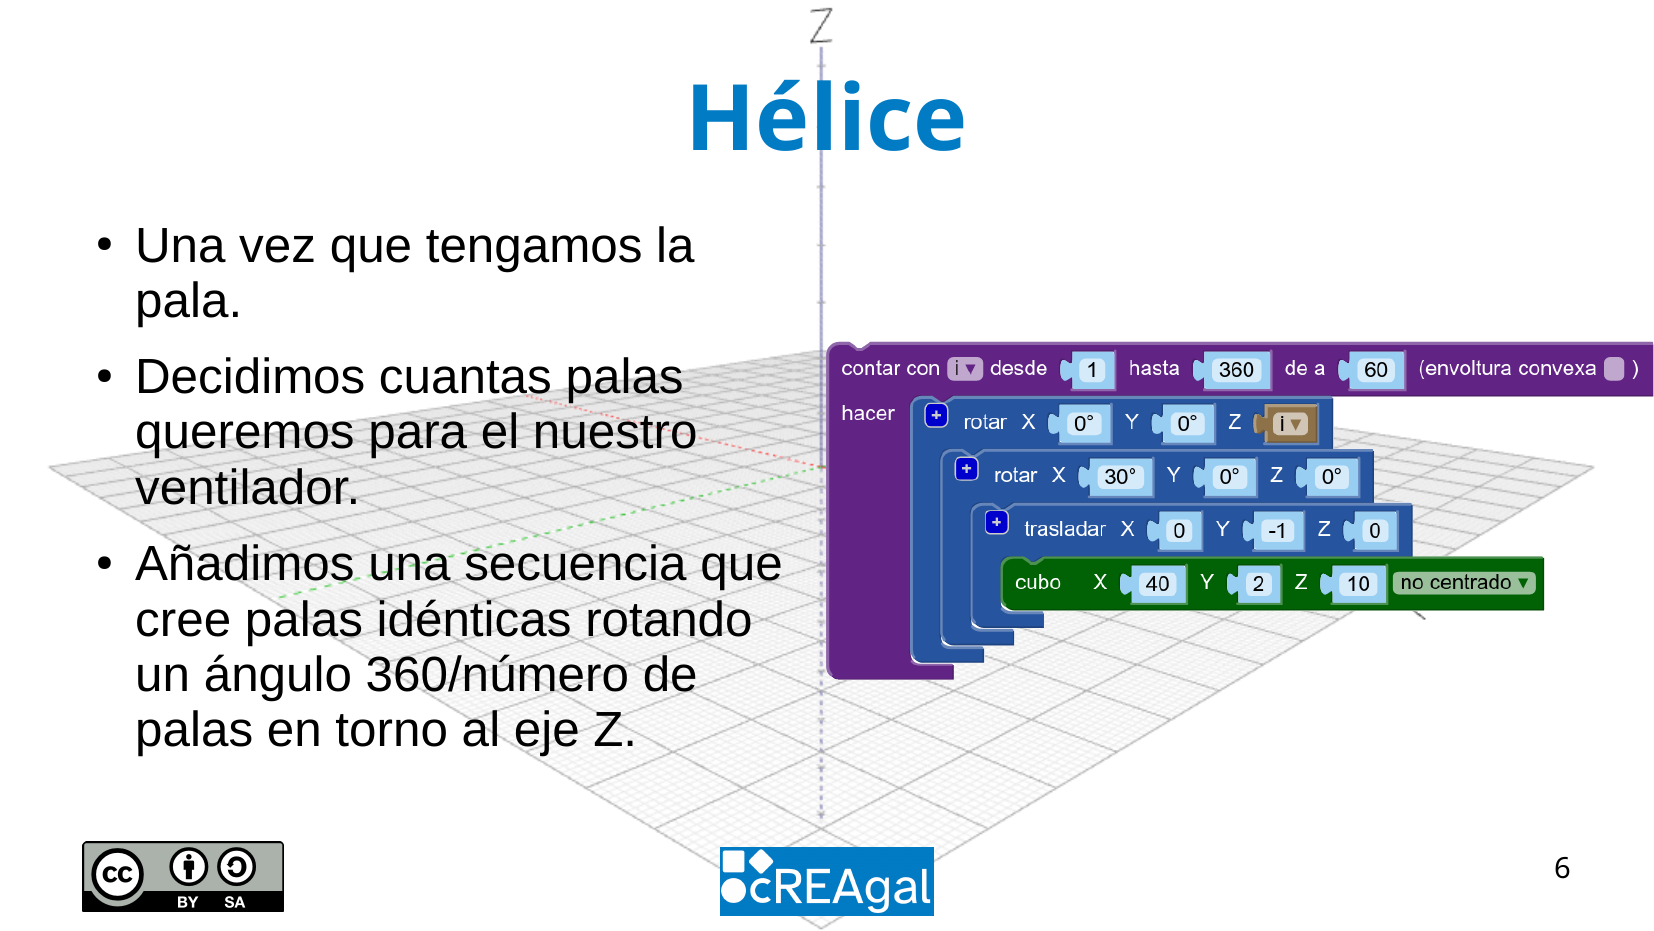

# Hélice
Una vez que tengamos la pala.
Decidimos cuantas palas queremos para el nuestro ventilador.
Añadimos una secuencia que cree palas idénticas rotando un ángulo 360/número de palas en torno al eje Z.
6